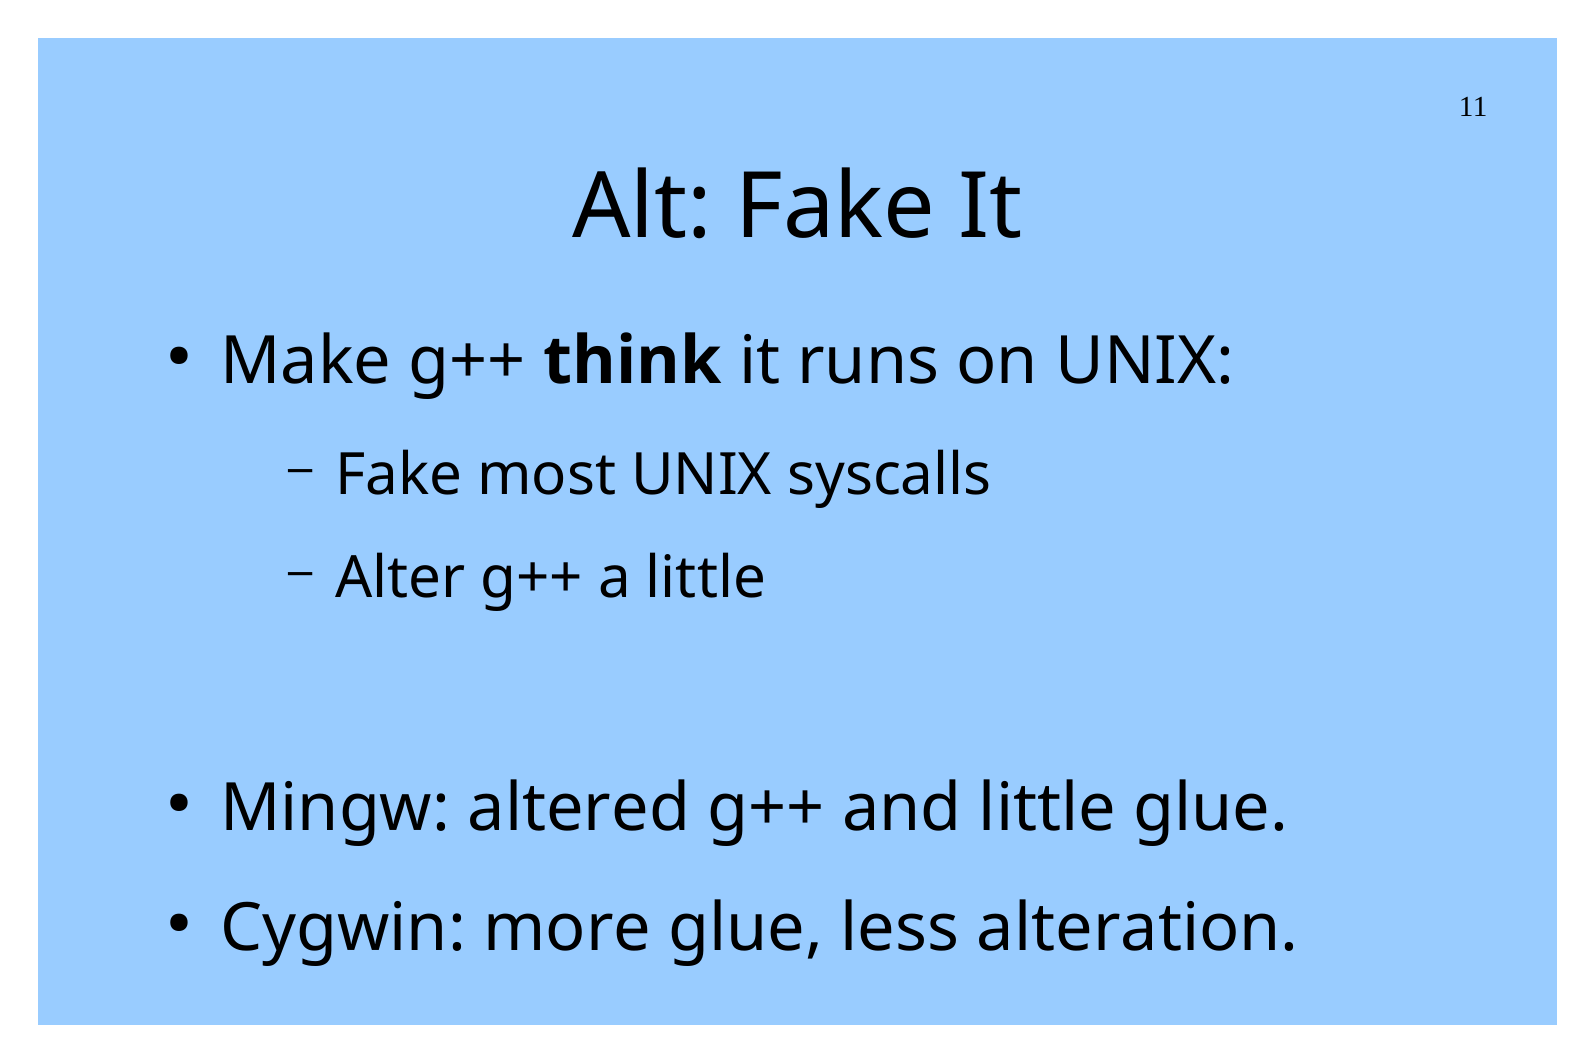

11
# Alt: Fake It
Make g++ think it runs on UNIX:
Fake most UNIX syscalls
Alter g++ a little
Mingw: altered g++ and little glue.
Cygwin: more glue, less alteration.